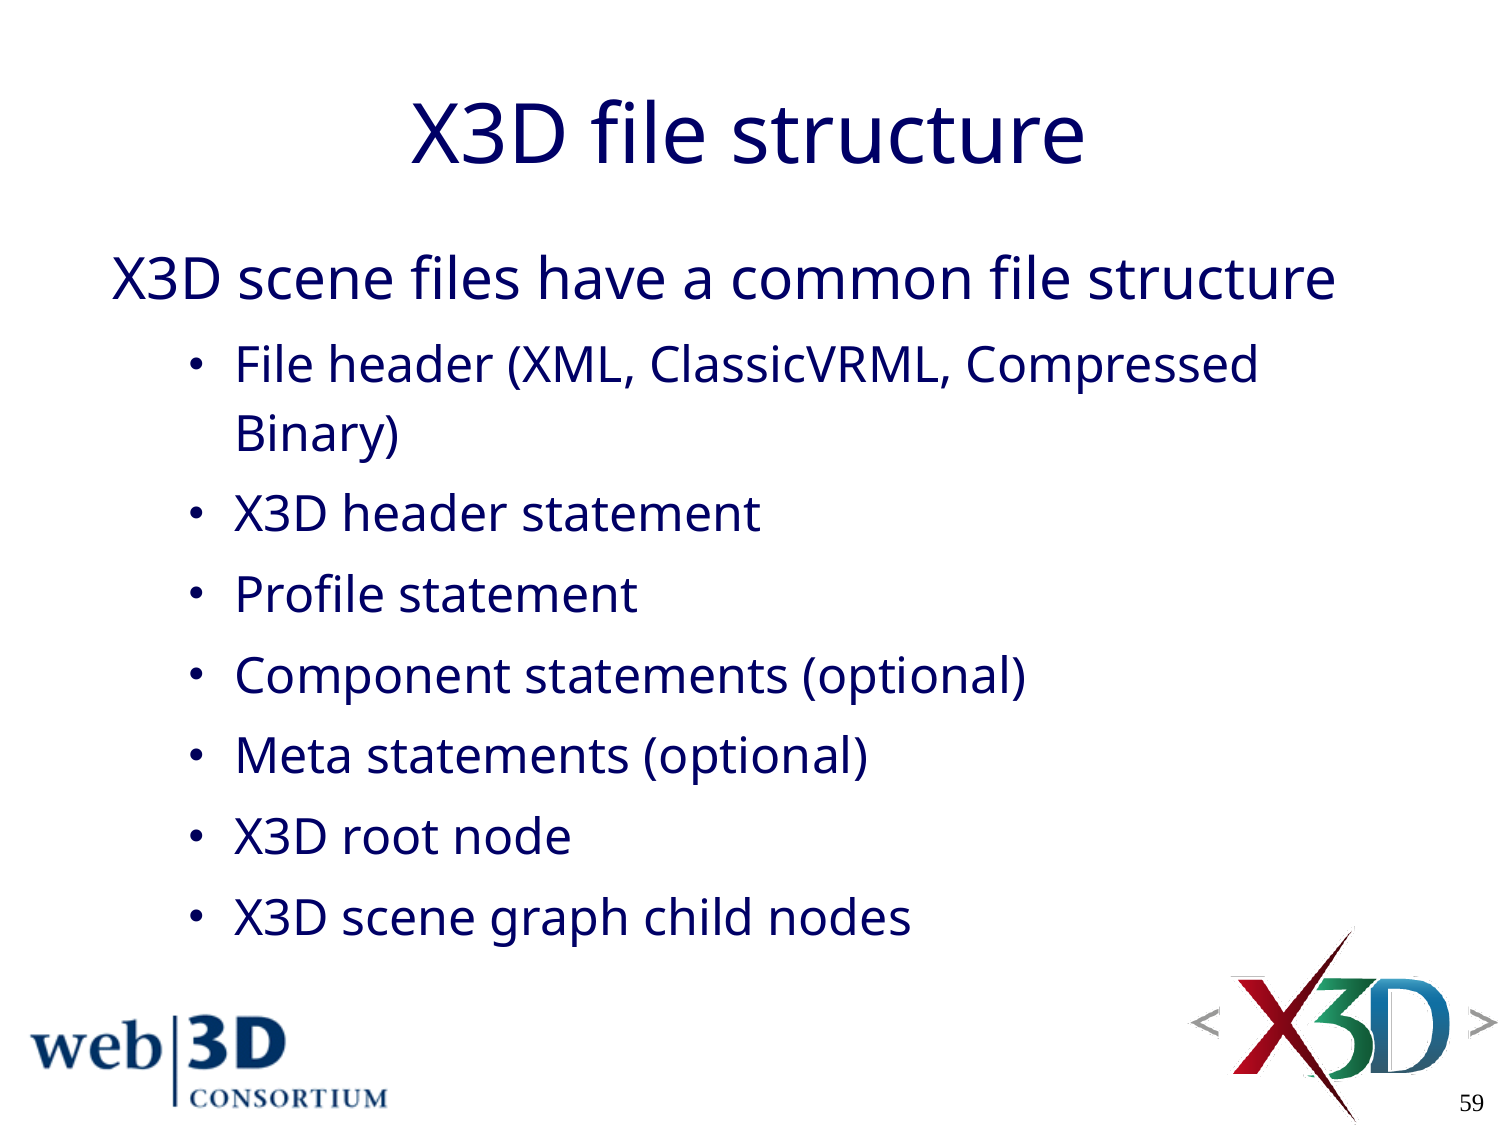

# X3D file structure
X3D scene files have a common file structure
File header (XML, ClassicVRML, Compressed Binary)
X3D header statement
Profile statement
Component statements (optional)
Meta statements (optional)
X3D root node
X3D scene graph child nodes